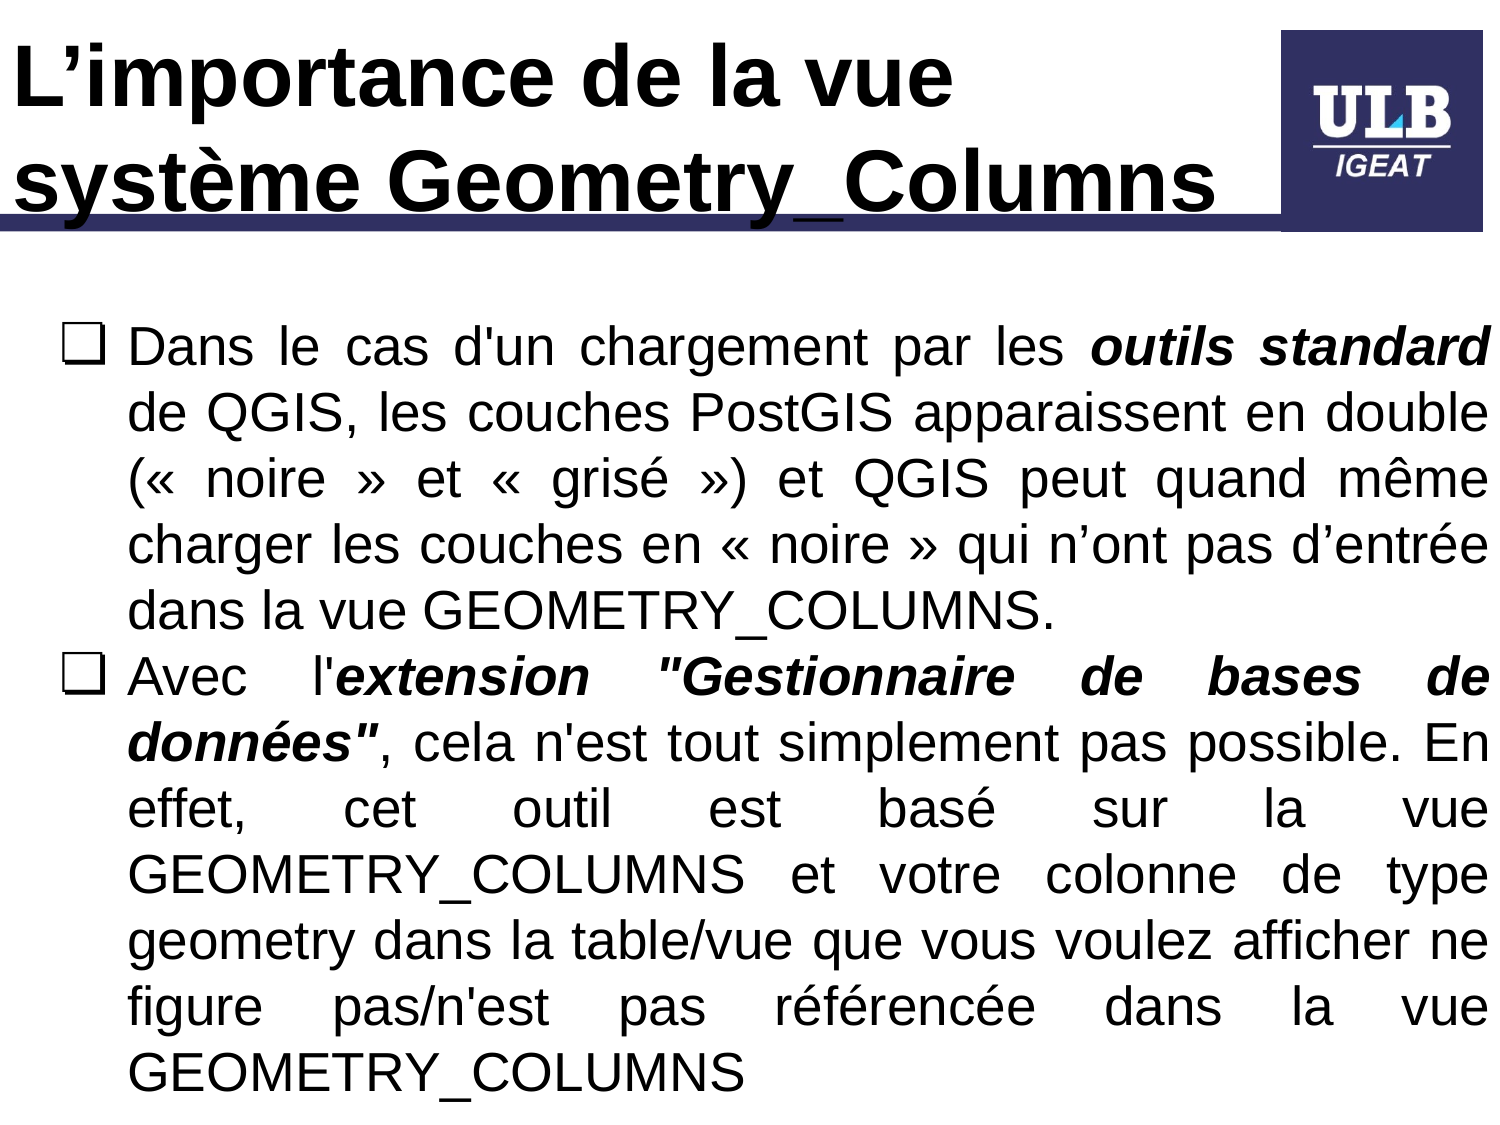

# L’importance de la vue système Geometry_Columns
Dans le cas d'un chargement par les outils standard de QGIS, les couches PostGIS apparaissent en double (« noire » et « grisé ») et QGIS peut quand même charger les couches en « noire » qui n’ont pas d’entrée dans la vue GEOMETRY_COLUMNS.
Avec l'extension "Gestionnaire de bases de données", cela n'est tout simplement pas possible. En effet, cet outil est basé sur la vue GEOMETRY_COLUMNS et votre colonne de type geometry dans la table/vue que vous voulez afficher ne figure pas/n'est pas référencée dans la vue GEOMETRY_COLUMNS